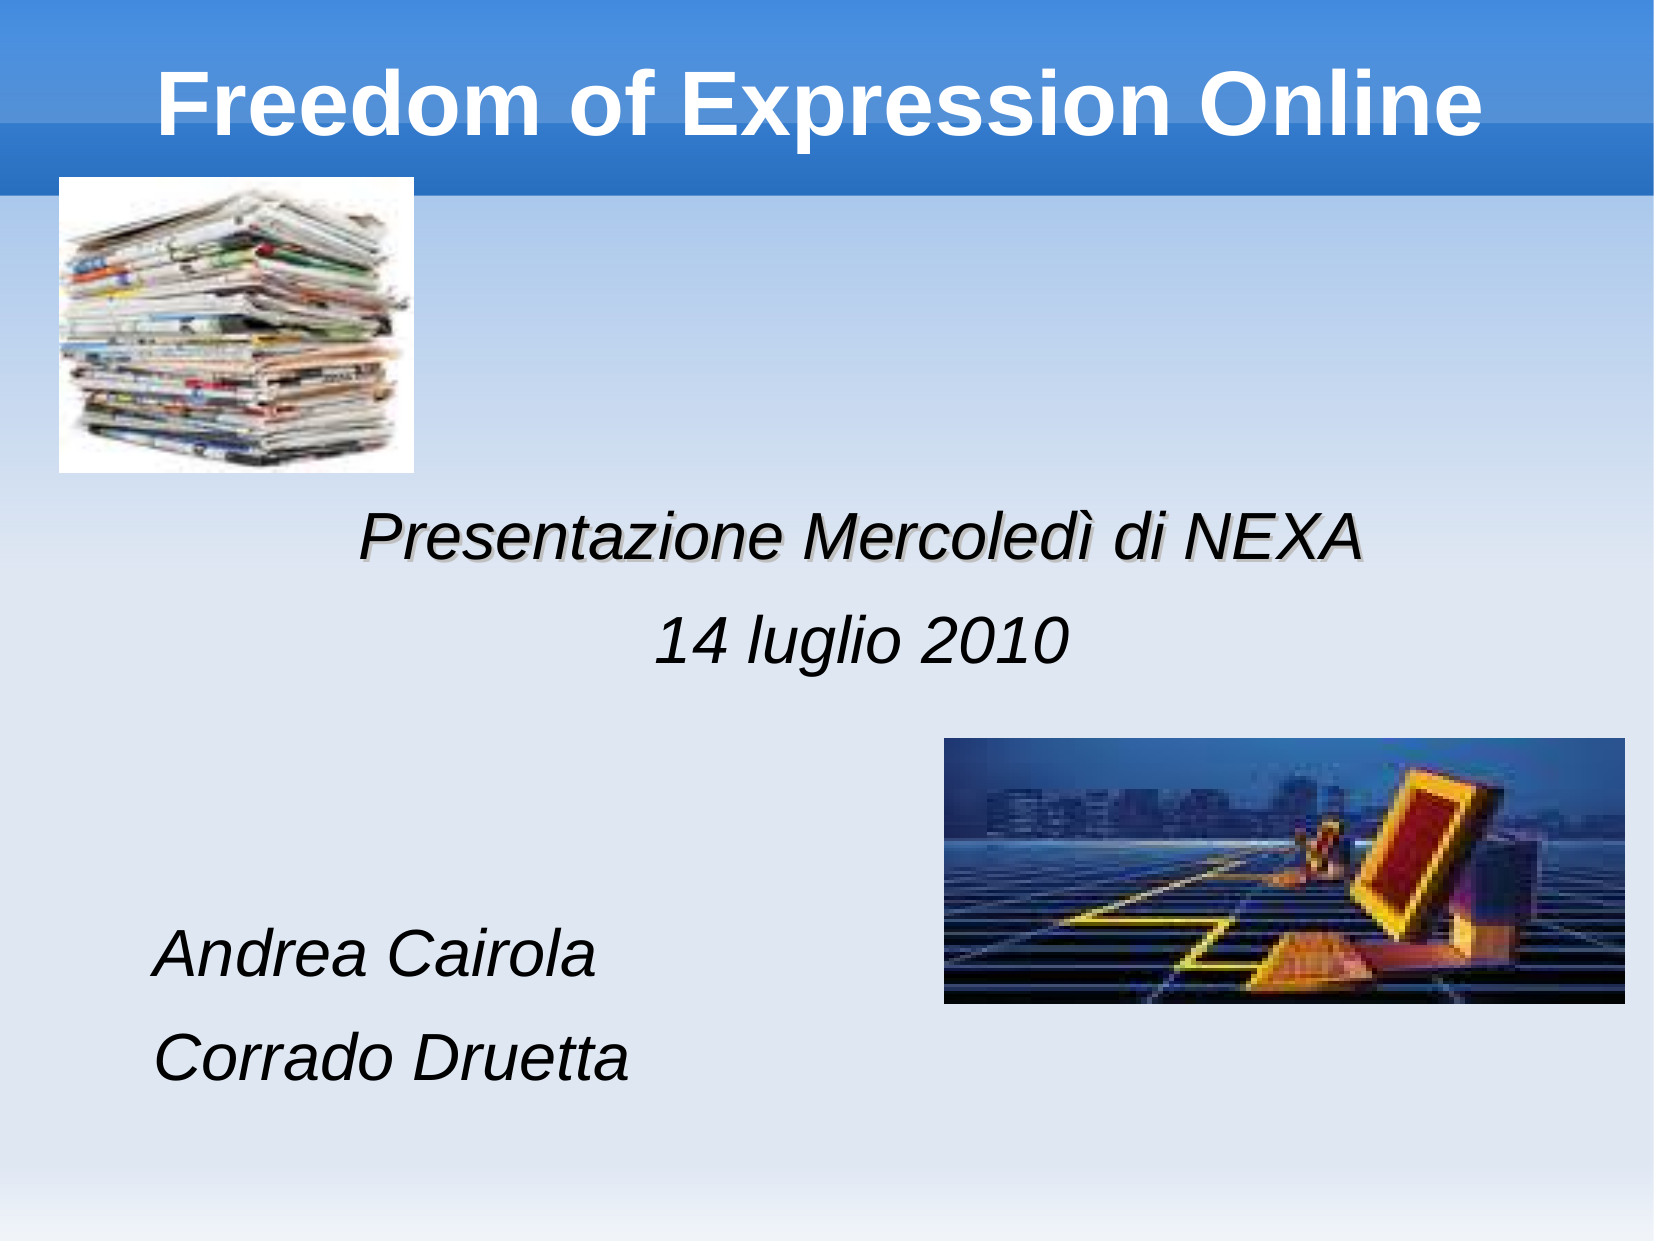

# Freedom of Expression Online
Presentazione Mercoledì di NEXA
14 luglio 2010
Andrea Cairola
Corrado Druetta